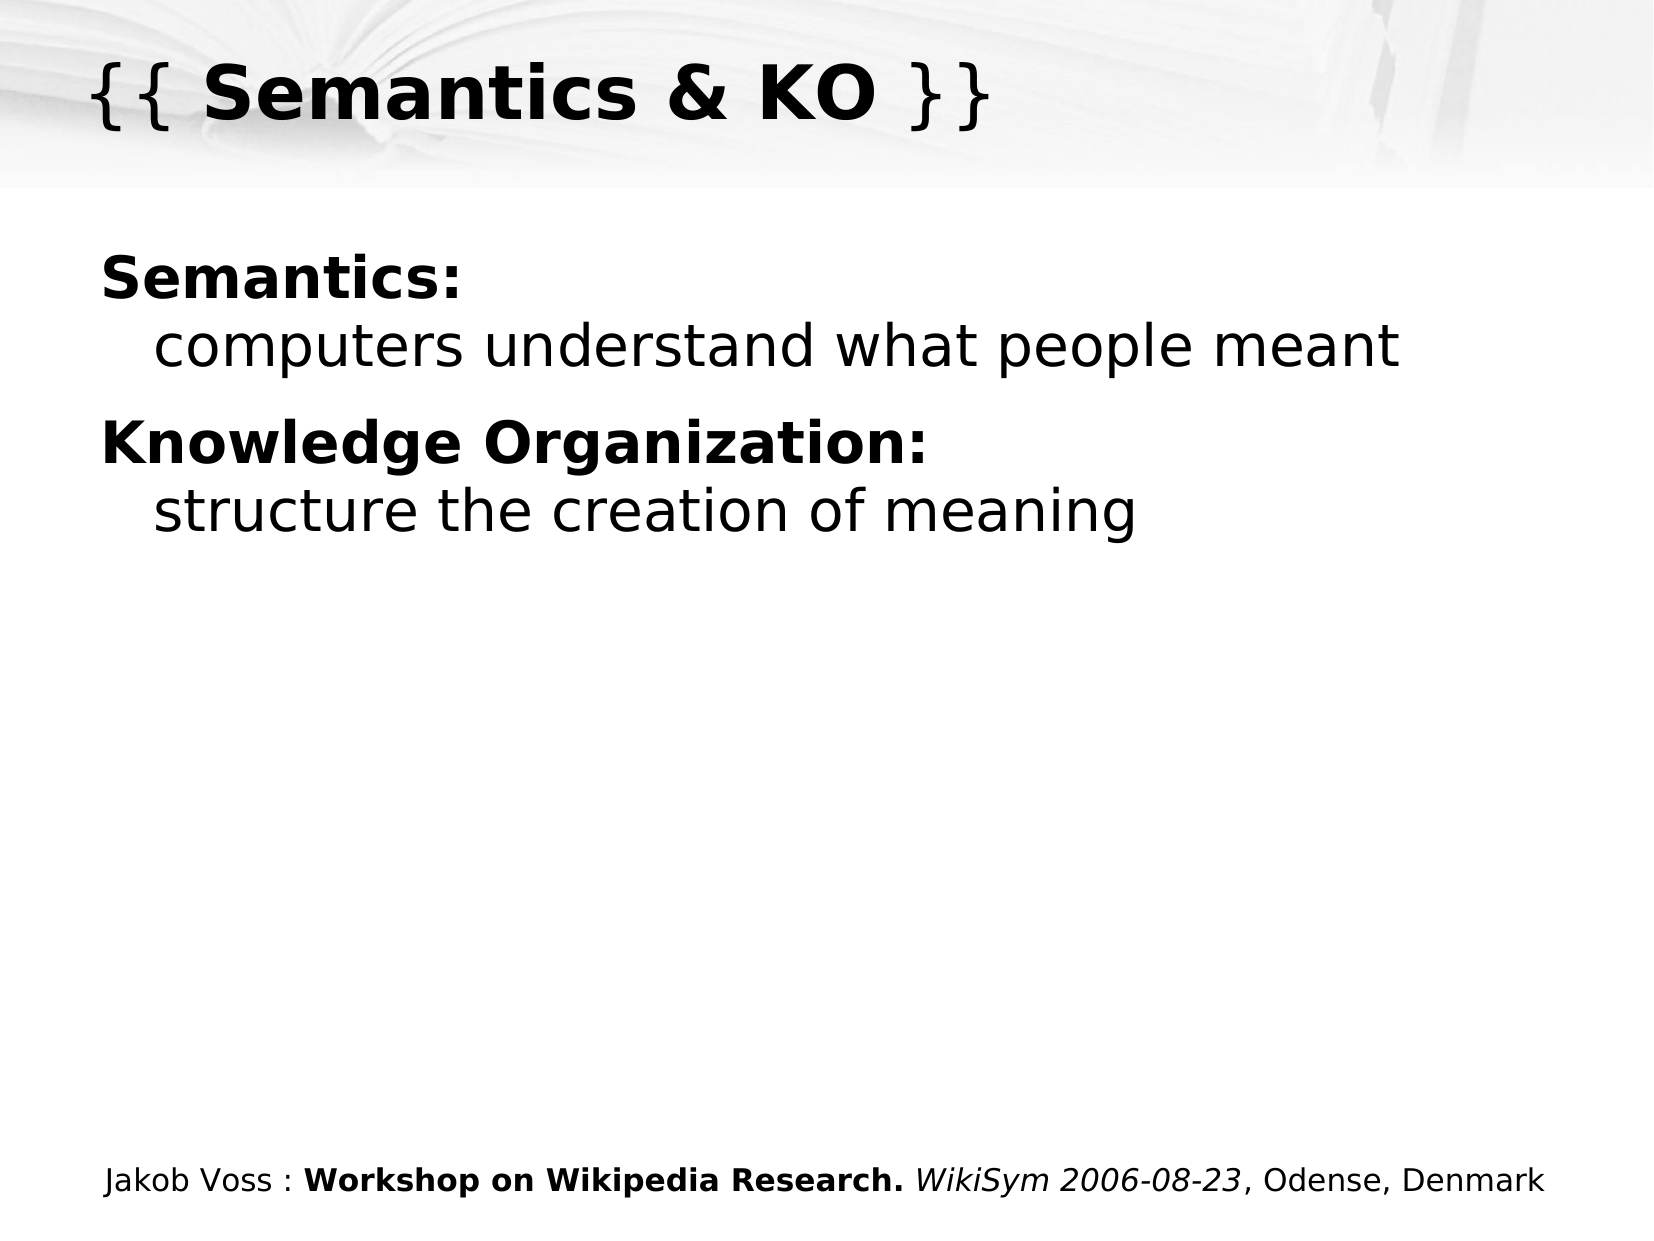

# {{ Semantics & KO }}
Semantics:
computers understand what people meant
Knowledge Organization:
structure the creation of meaning